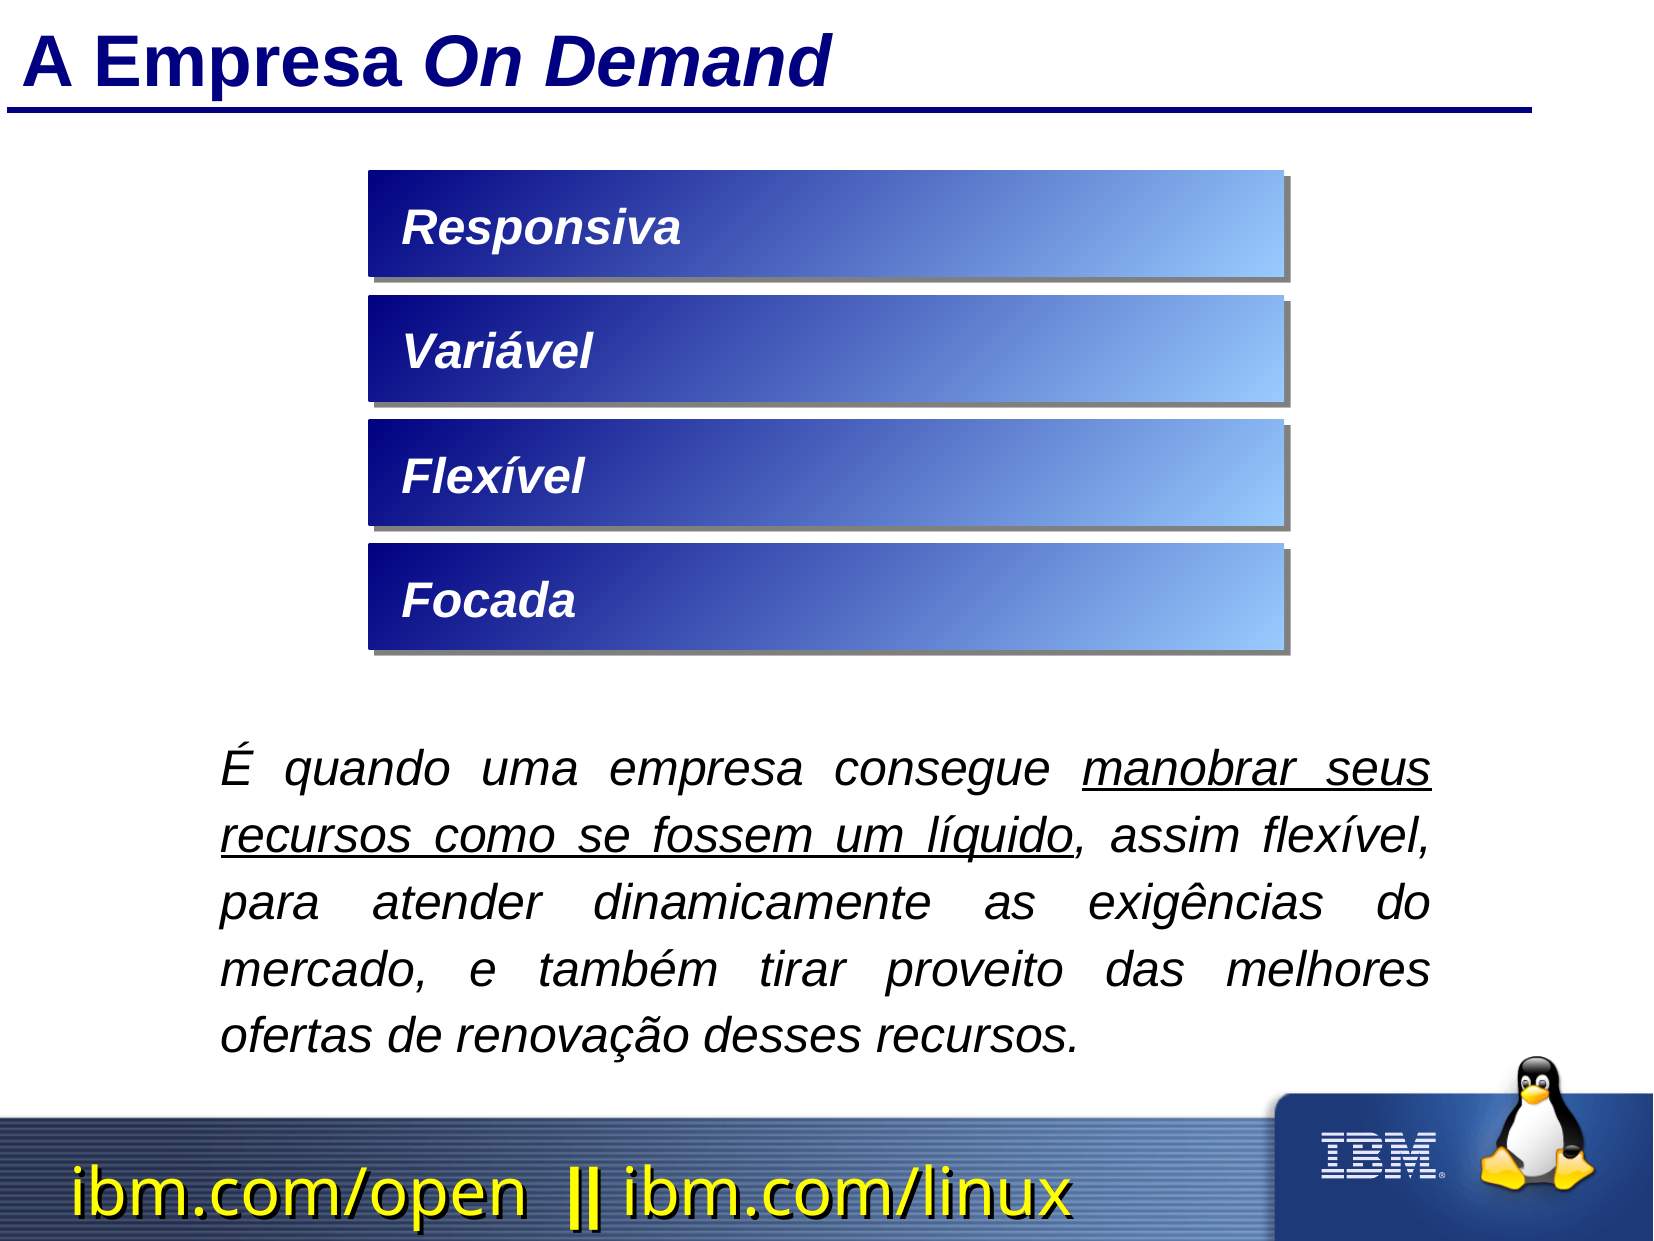

A Empresa On Demand
Responsiva
Variável
Flexível
Focada
É quando uma empresa consegue manobrar seus recursos como se fossem um líquido, assim flexível, para atender dinamicamente as exigências do mercado, e também tirar proveito das melhores ofertas de renovação desses recursos.